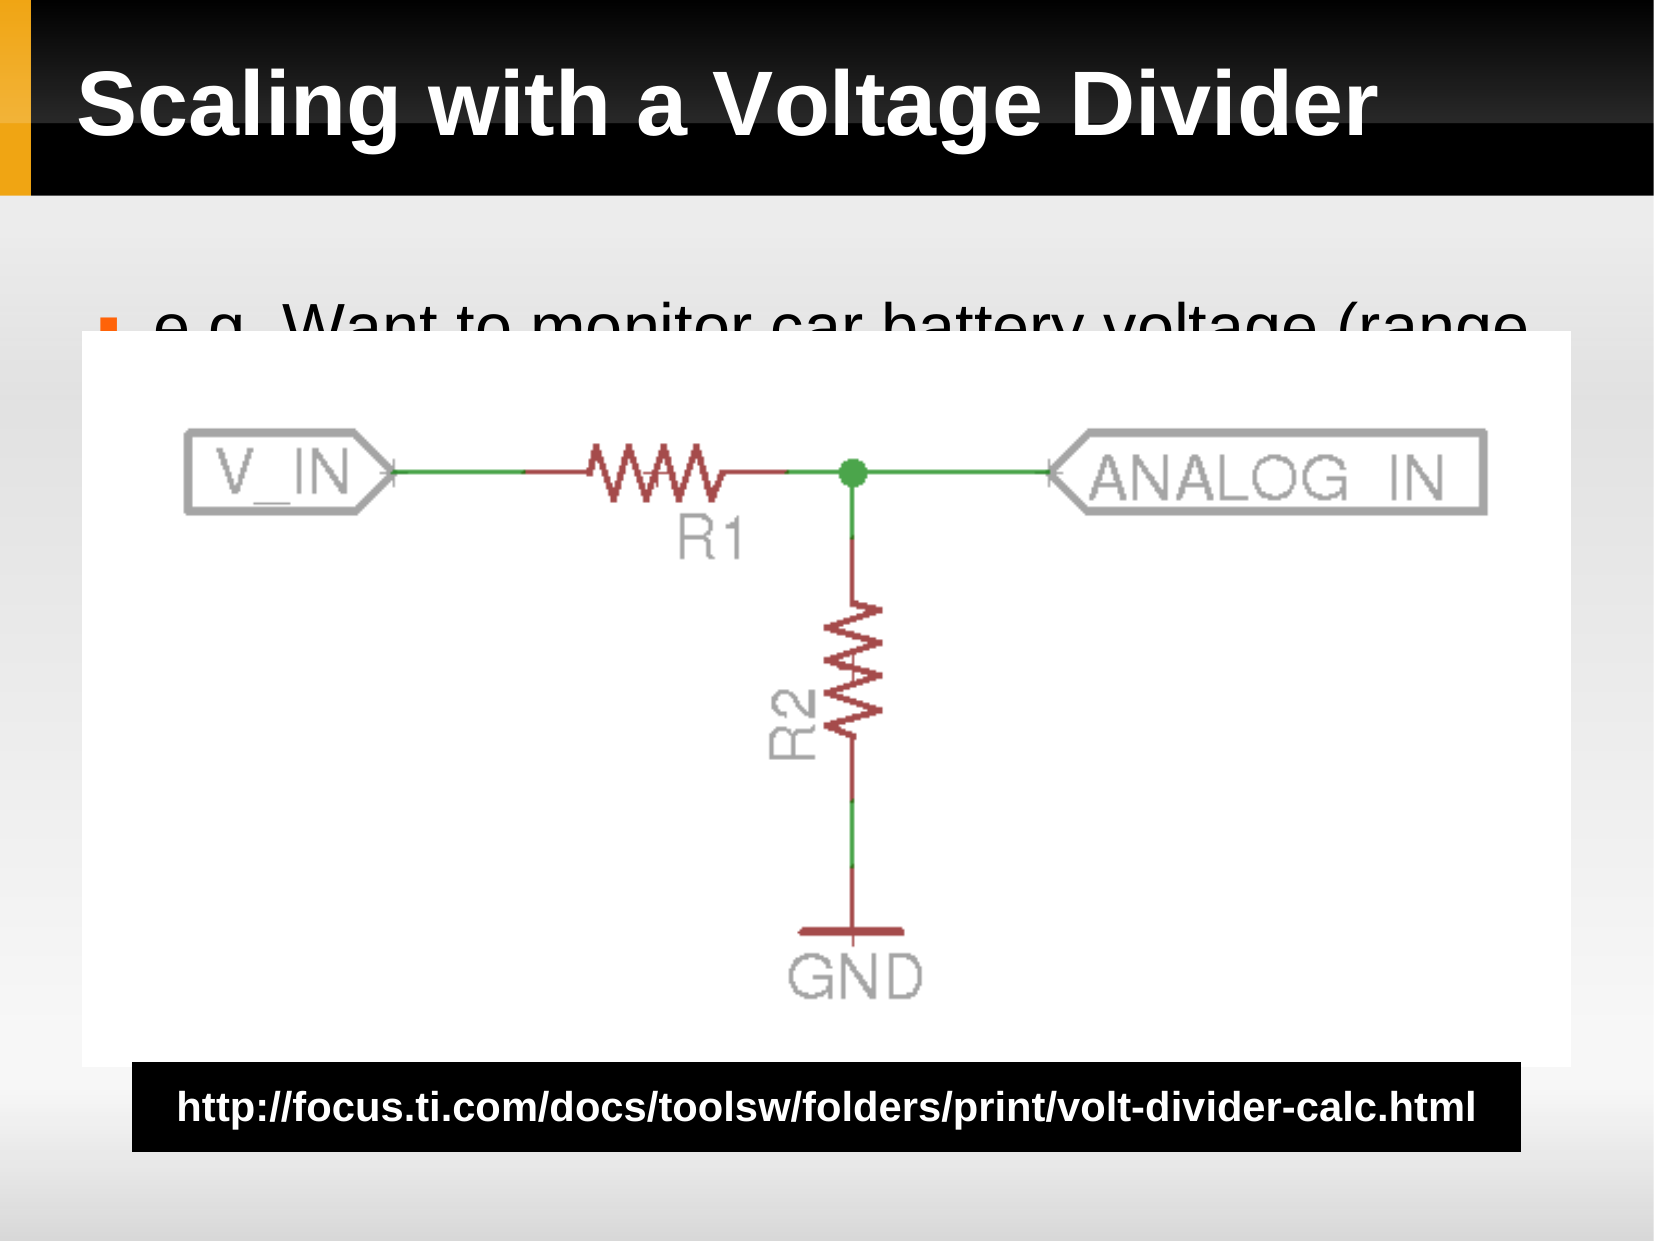

# Scaling with a Voltage Divider
e.g. Want to monitor car battery voltage (range 0-16V)
Max ADC input = 5V
Need approx ¼ scale
R1=16.5k, R2=7.5k
Add protection diodes
http://focus.ti.com/docs/toolsw/folders/print/volt-divider-calc.html